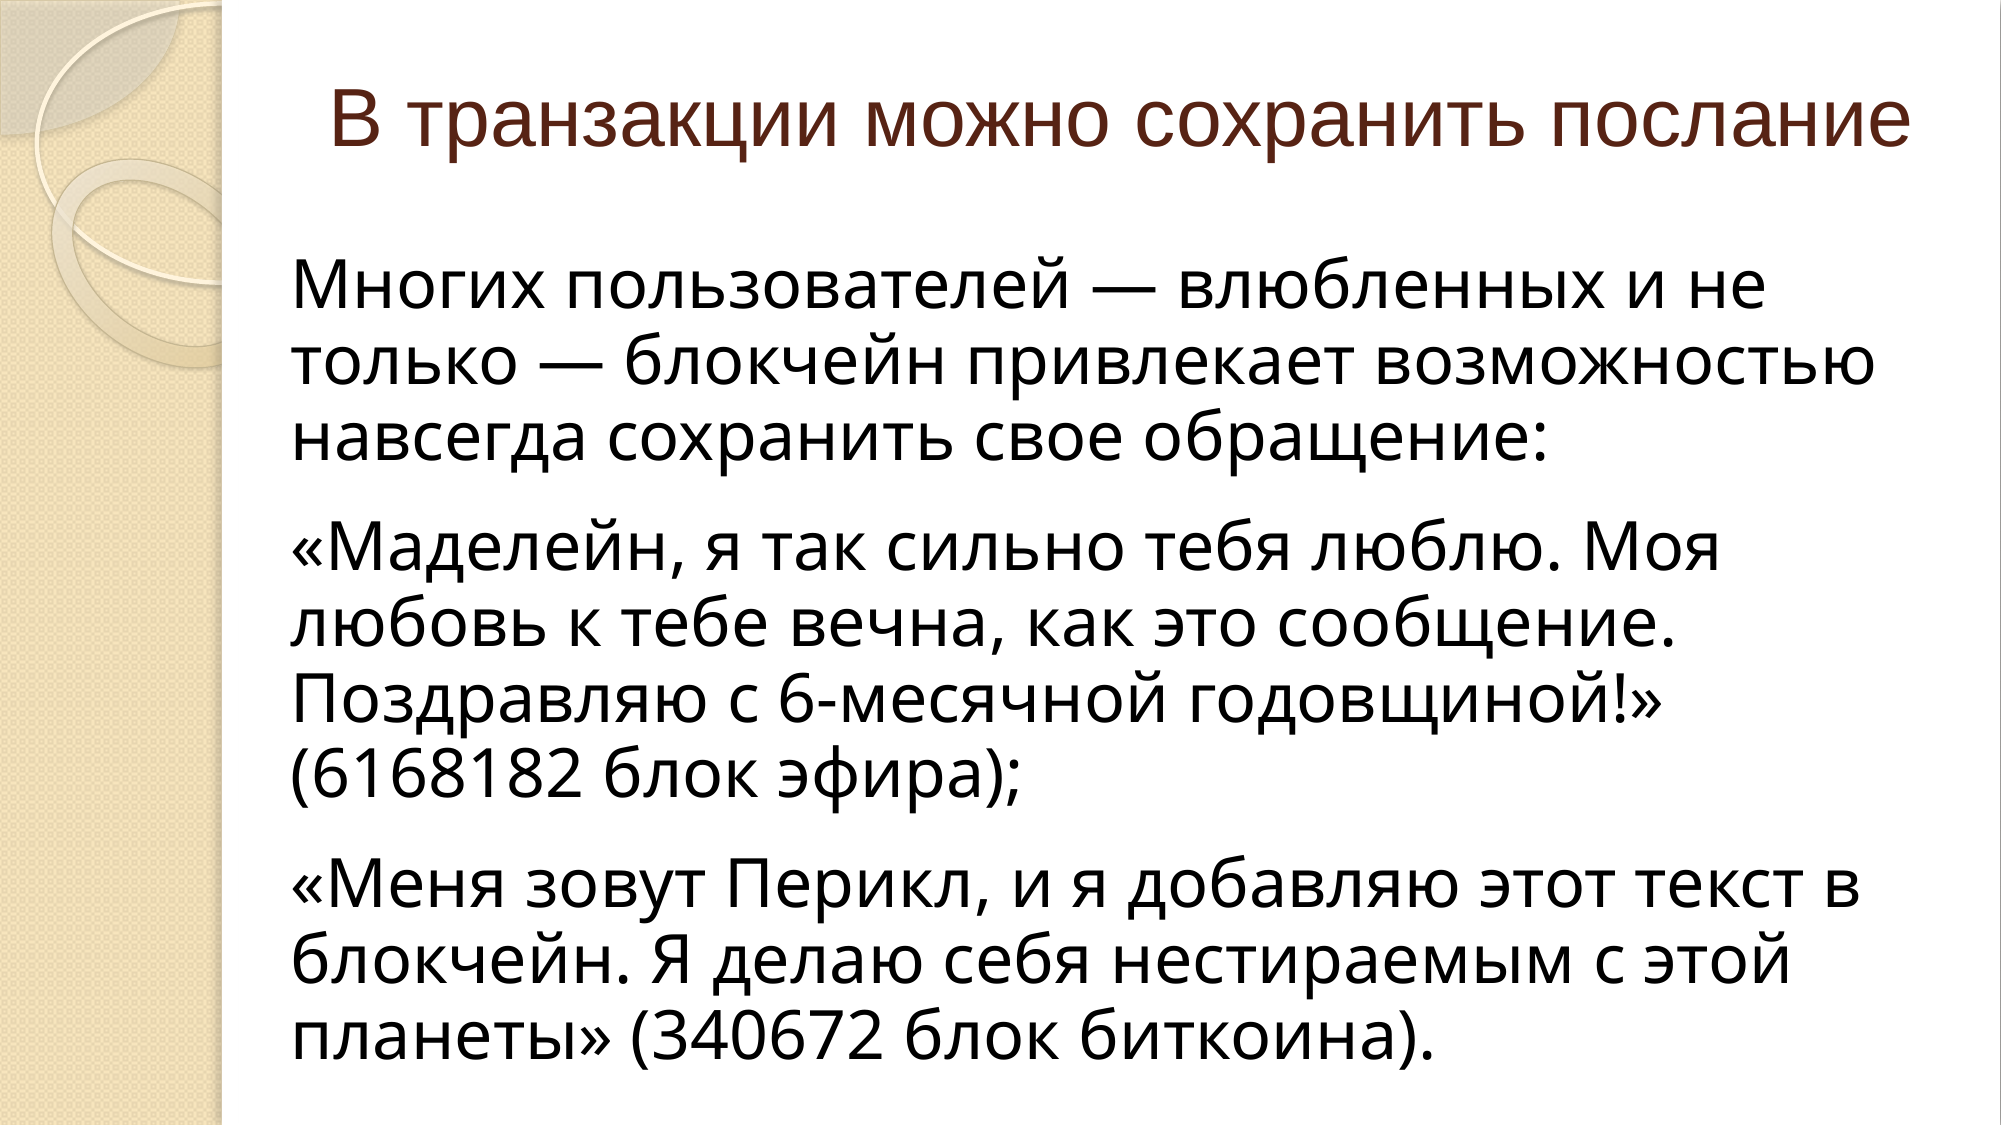

В транзакции можно сохранить послание
# Многих пользователей — влюбленных и не только — блокчейн привлекает возможностью навсегда сохранить свое обращение:
«Маделейн, я так сильно тебя люблю. Моя любовь к тебе вечна, как это сообщение. Поздравляю с 6-месячной годовщиной!» (6168182 блок эфира);
«Меня зовут Перикл, и я добавляю этот текст в блокчейн. Я делаю себя нестираемым с этой планеты» (340672 блок биткоина).